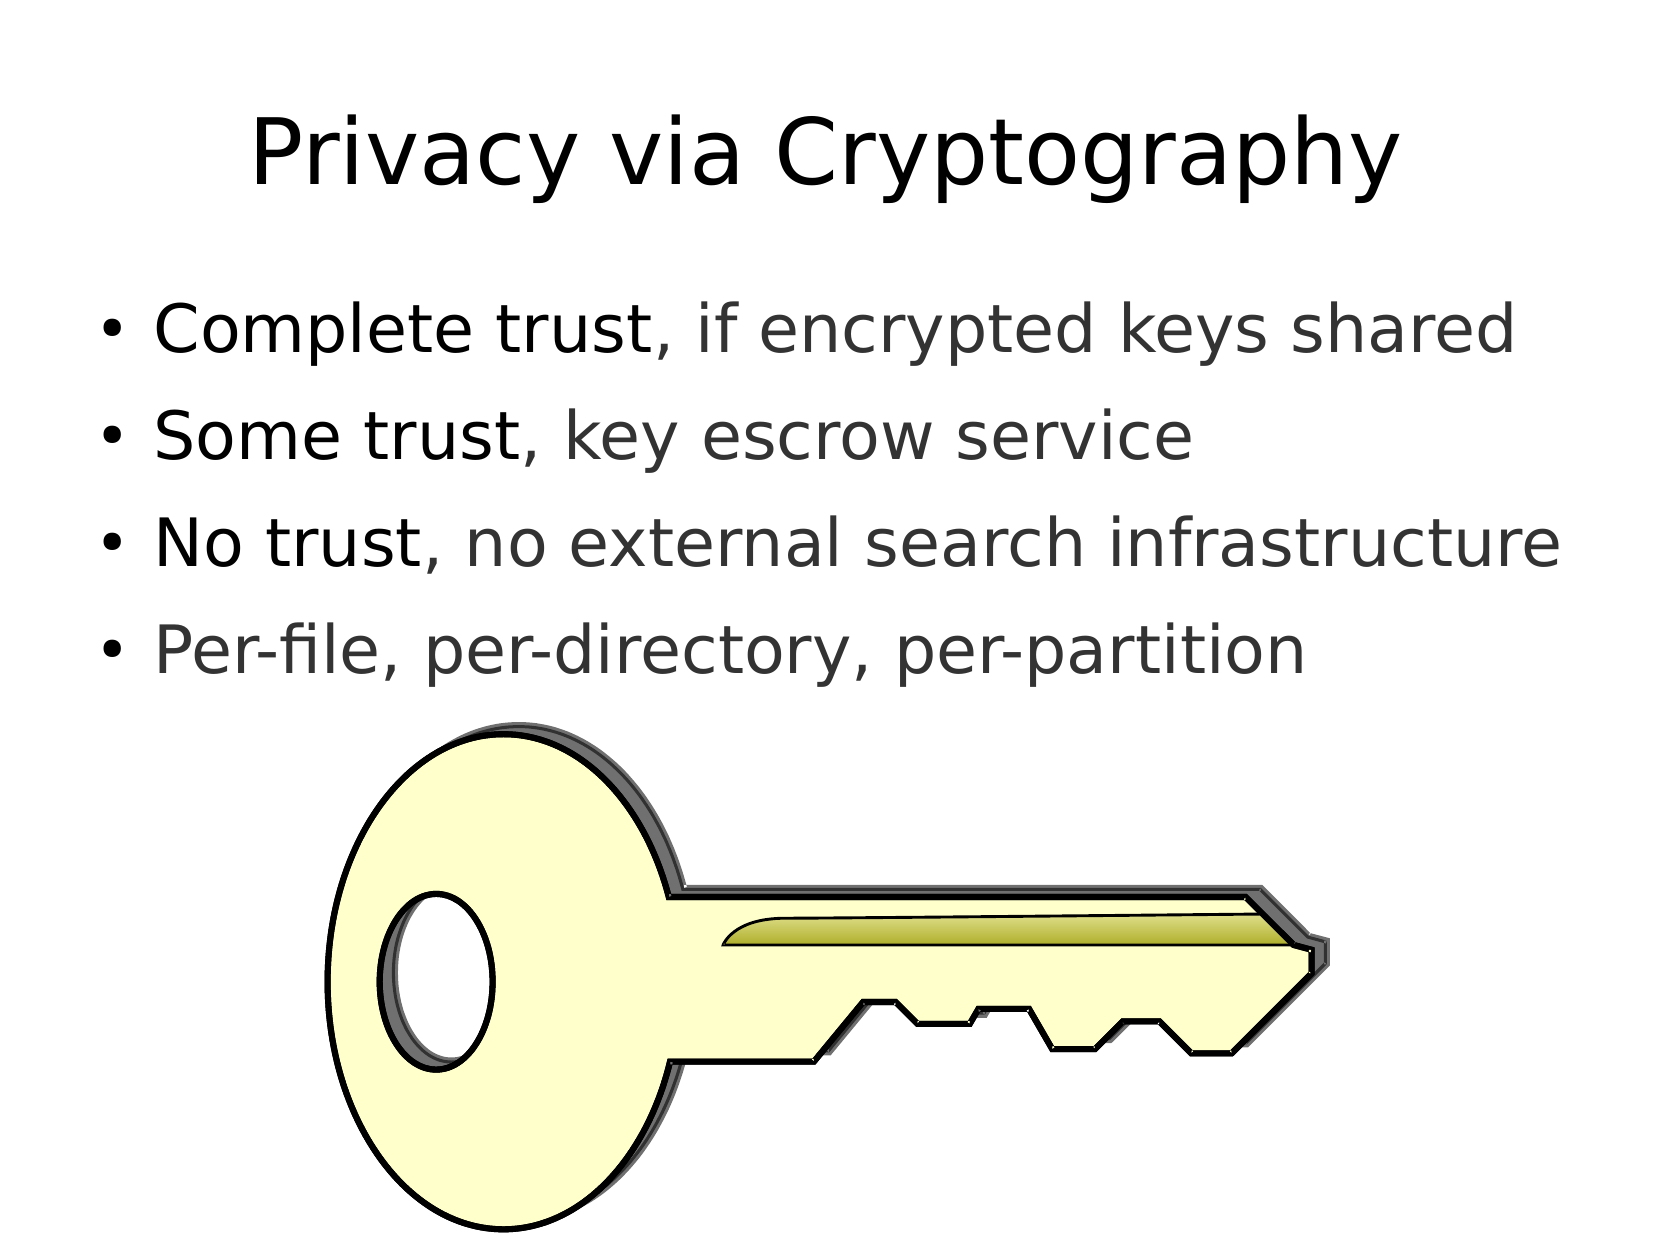

# Privacy via Cryptography
Complete trust, if encrypted keys shared
Some trust, key escrow service
No trust, no external search infrastructure
Per-file, per-directory, per-partition